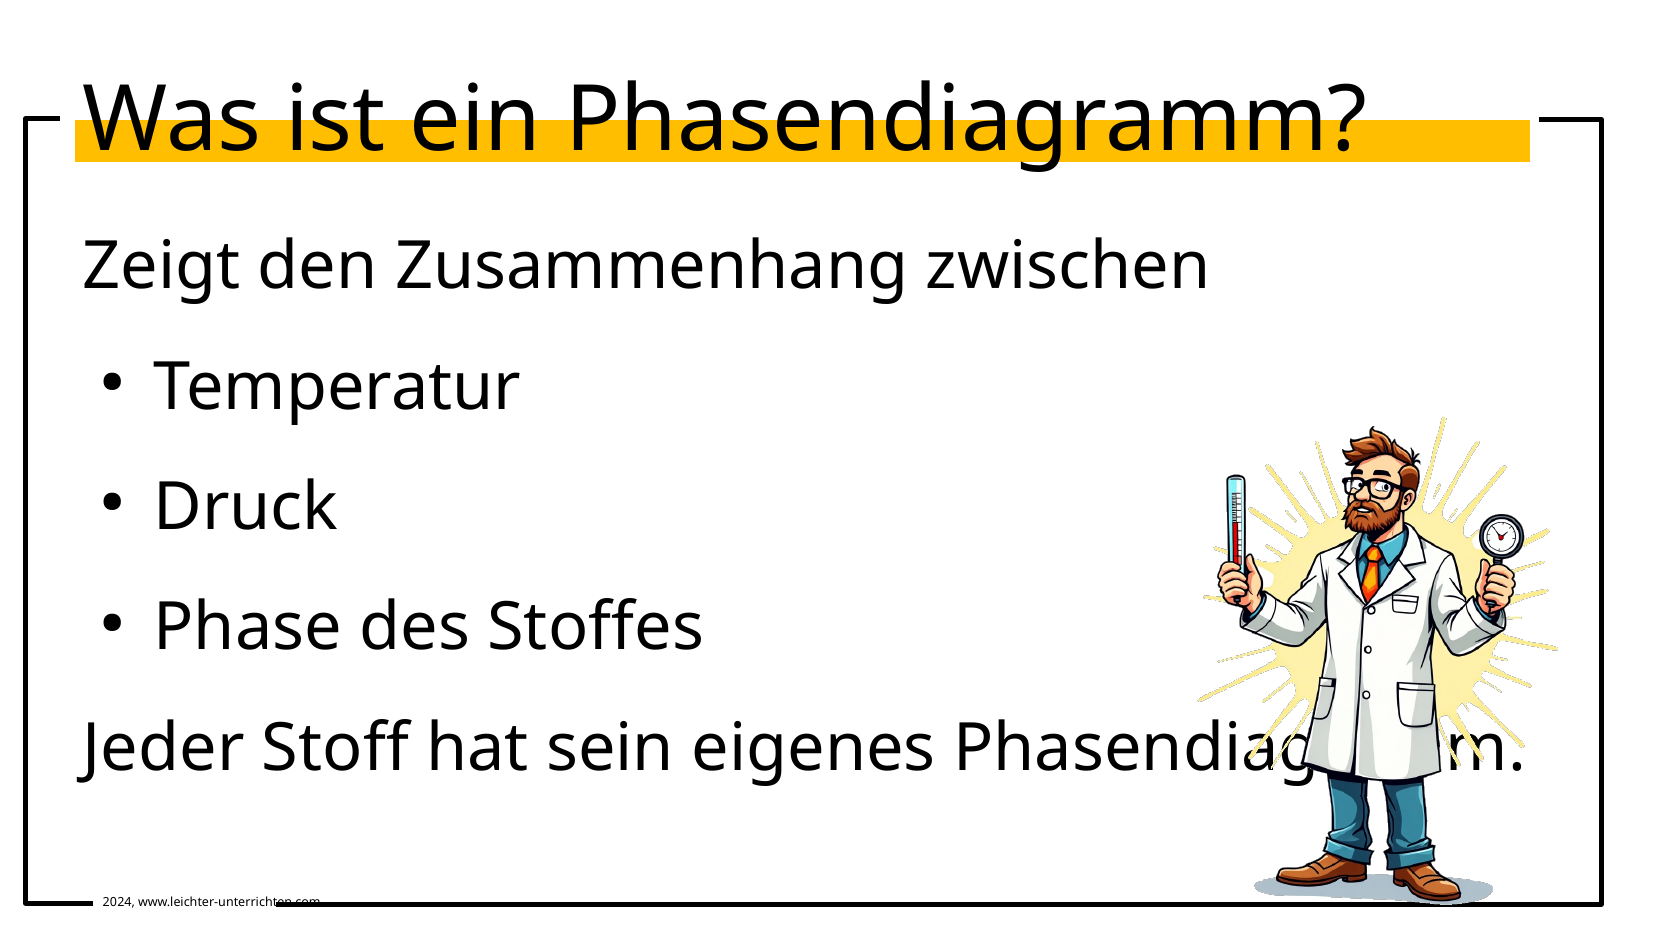

# Was ist ein Phasendiagramm?
Zeigt den Zusammenhang zwischen
Temperatur
Druck
Phase des Stoffes
Jeder Stoff hat sein eigenes Phasendiagramm.